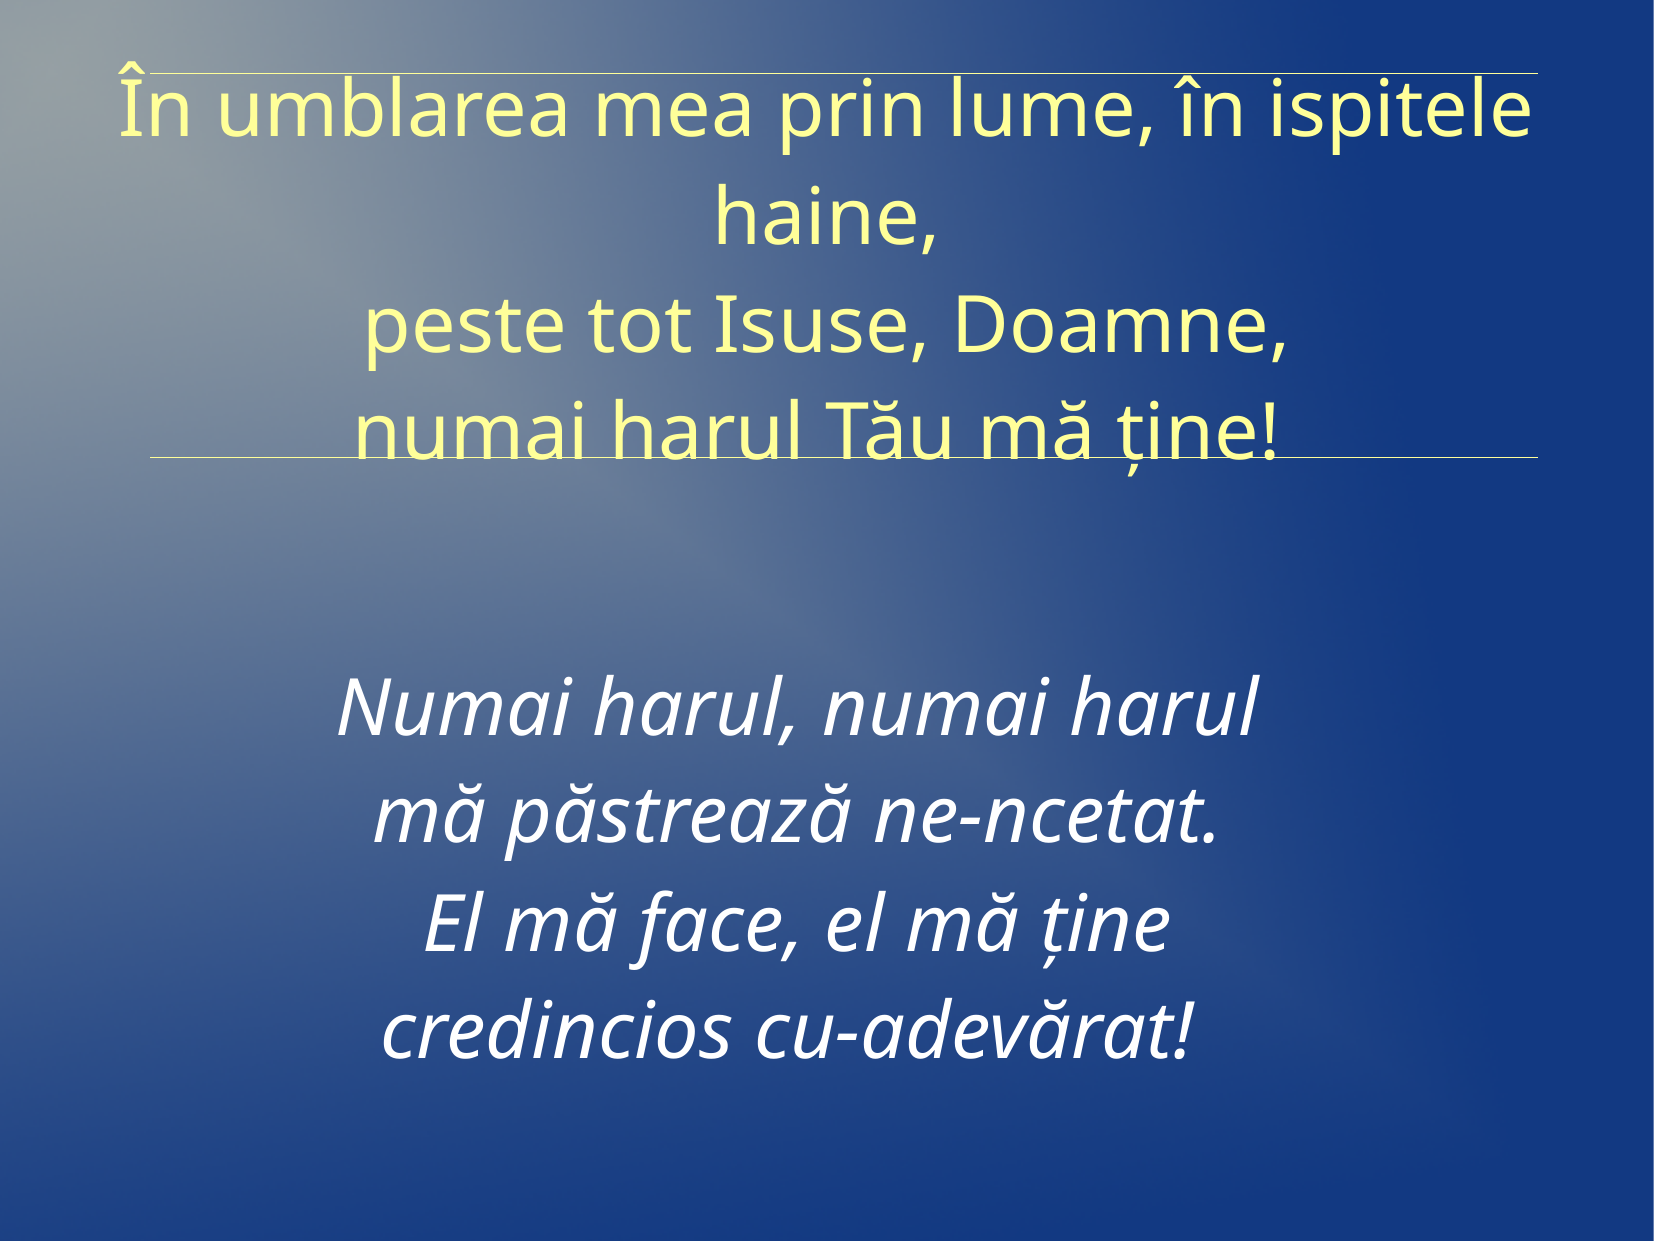

În umblarea mea prin lume, în ispitele haine,
peste tot Isuse, Doamne,
numai harul Tău mă ţine!
Numai harul, numai harul
mă păstrează ne-ncetat.
El mă face, el mă ţine
credincios cu-adevărat!